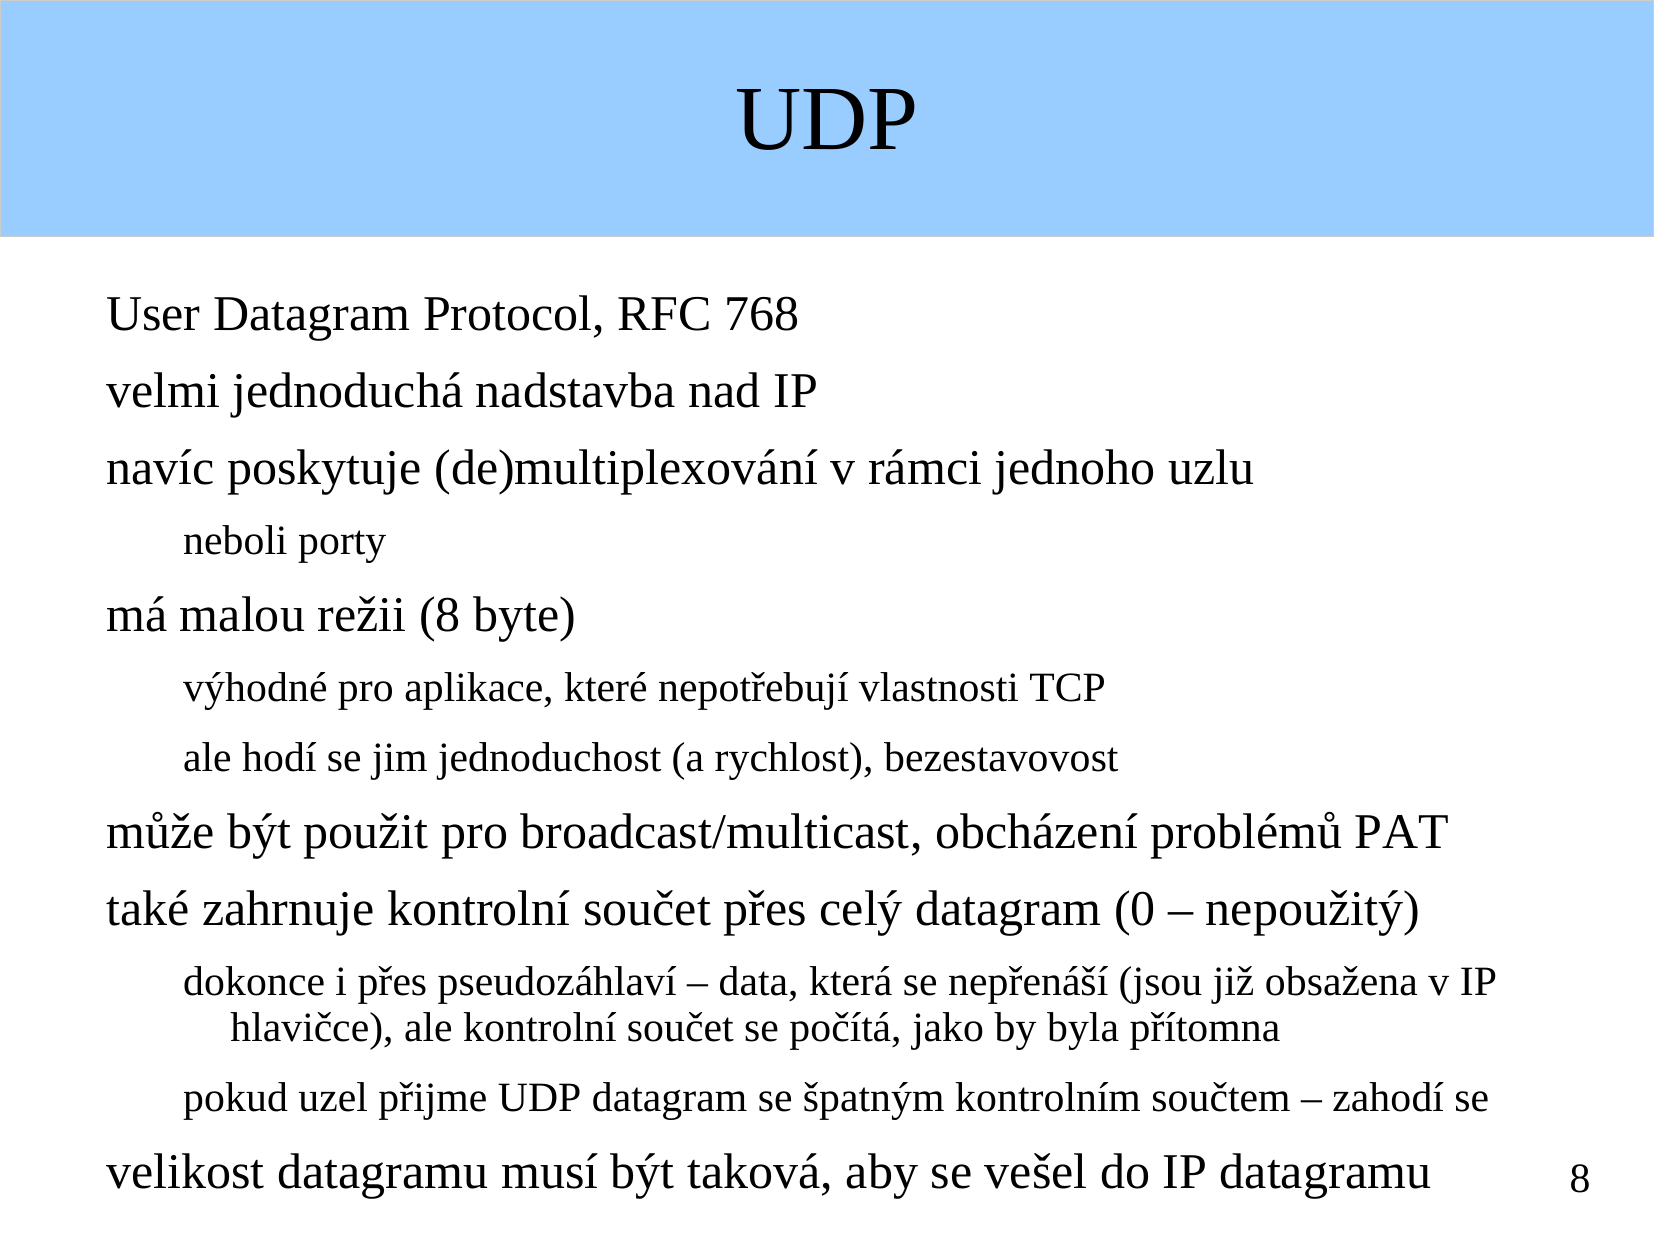

# UDP
User Datagram Protocol, RFC 768
velmi jednoduchá nadstavba nad IP
navíc poskytuje (de)multiplexování v rámci jednoho uzlu
neboli porty
má malou režii (8 byte)
výhodné pro aplikace, které nepotřebují vlastnosti TCP
ale hodí se jim jednoduchost (a rychlost), bezestavovost
může být použit pro broadcast/multicast, obcházení problémů PAT
také zahrnuje kontrolní součet přes celý datagram (0 – nepoužitý)
dokonce i přes pseudozáhlaví – data, která se nepřenáší (jsou již obsažena v IP hlavičce), ale kontrolní součet se počítá, jako by byla přítomna
pokud uzel přijme UDP datagram se špatným kontrolním součtem – zahodí se
velikost datagramu musí být taková, aby se vešel do IP datagramu